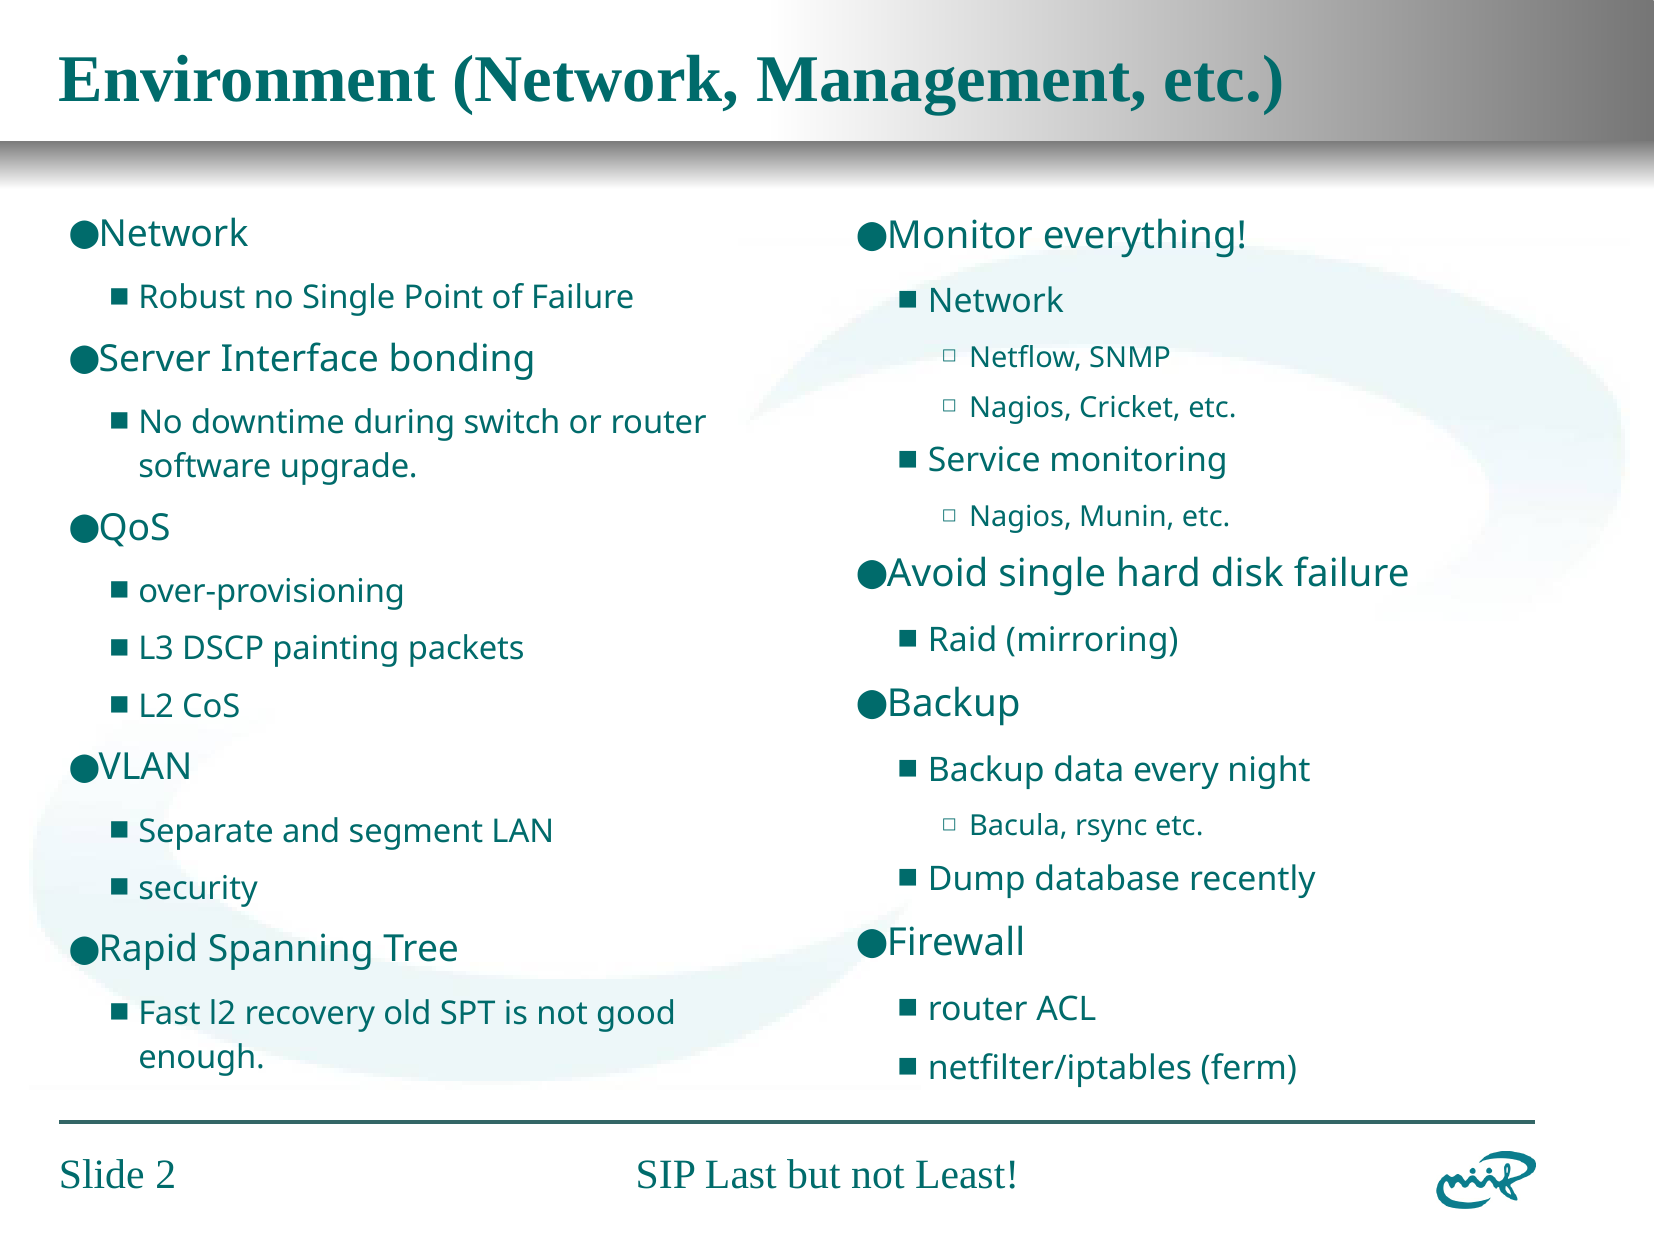

# Environment (Network, Management, etc.)
Network
Robust no Single Point of Failure
Server Interface bonding
No downtime during switch or router software upgrade.
QoS
over-provisioning
L3 DSCP painting packets
L2 CoS
VLAN
Separate and segment LAN
security
Rapid Spanning Tree
Fast l2 recovery old SPT is not good enough.
Monitor everything!
Network
Netflow, SNMP
Nagios, Cricket, etc.
Service monitoring
Nagios, Munin, etc.
Avoid single hard disk failure
Raid (mirroring)
Backup
Backup data every night
Bacula, rsync etc.
Dump database recently
Firewall
router ACL
netfilter/iptables (ferm)
2
SIP Last but not Least!